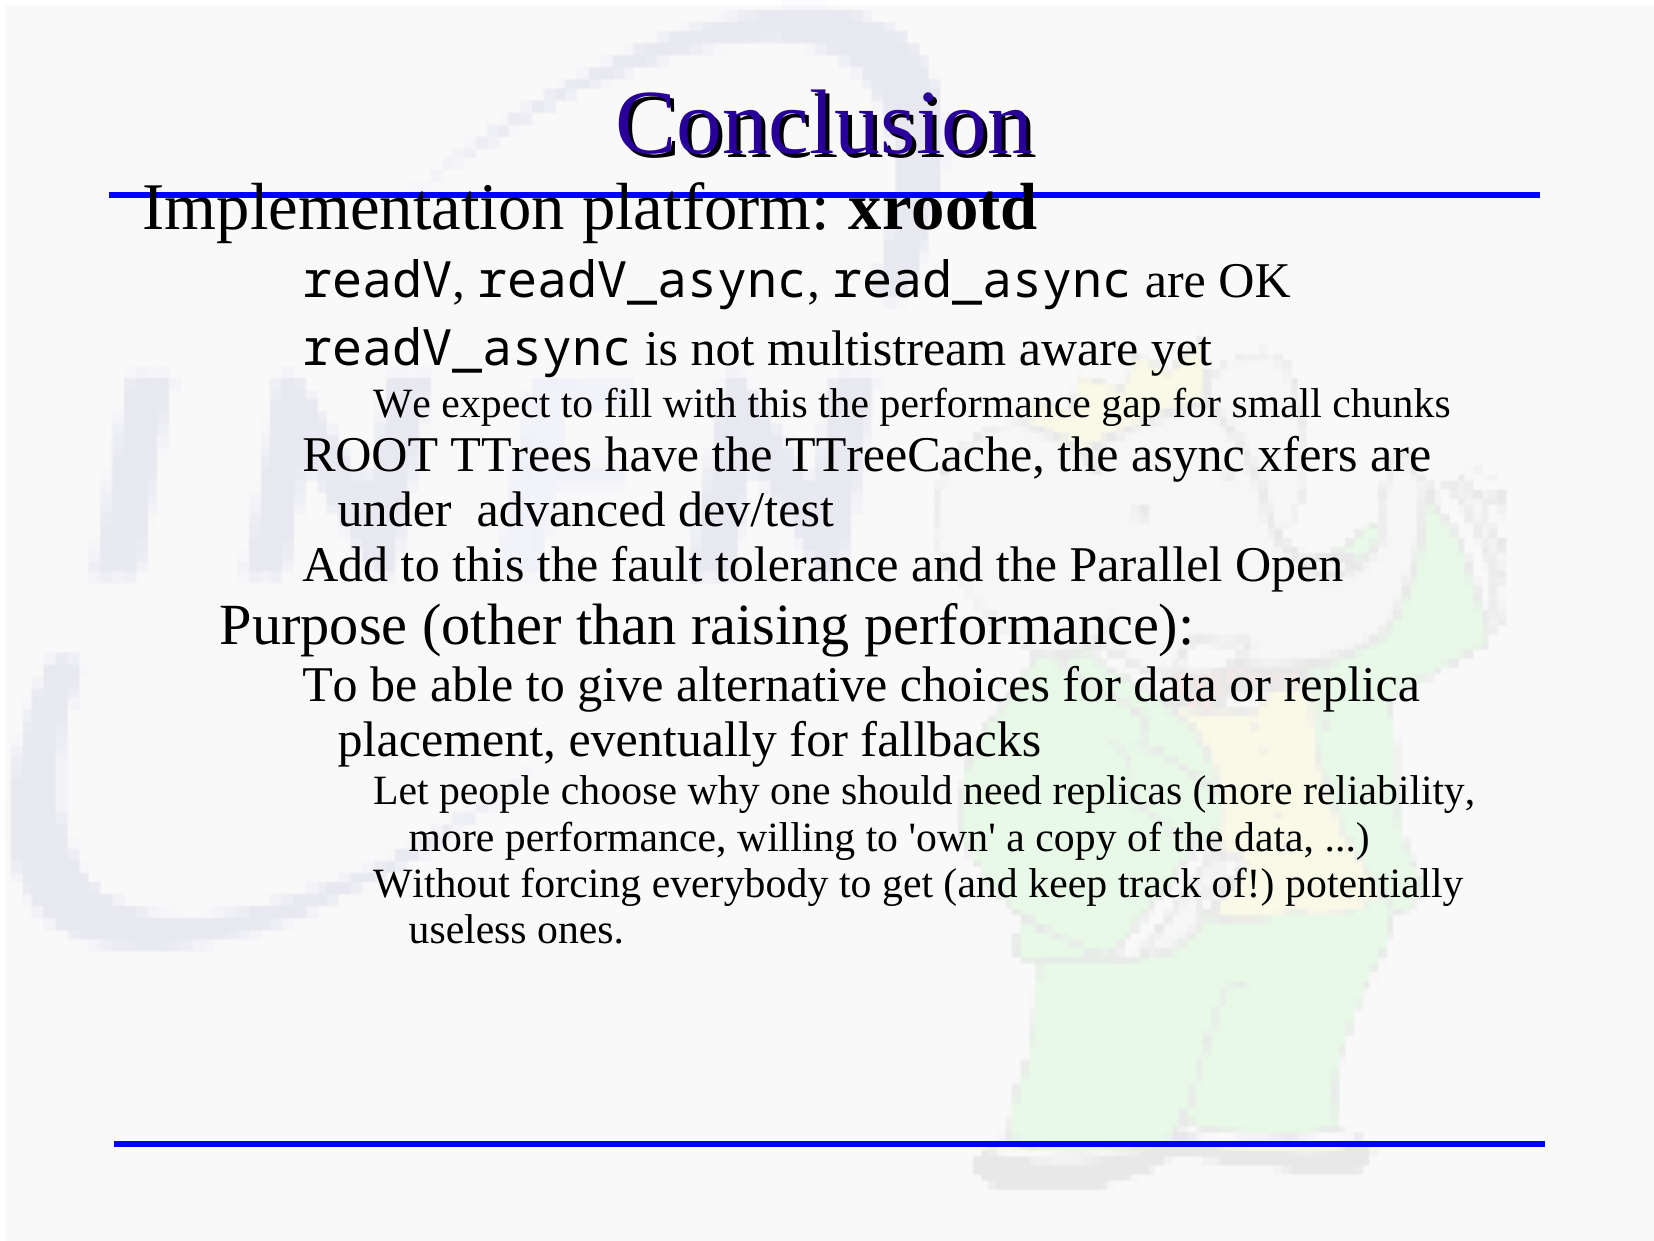

# Conclusion
Implementation platform: xrootd
readV, readV_async, read_async are OK
readV_async is not multistream aware yet
We expect to fill with this the performance gap for small chunks
ROOT TTrees have the TTreeCache, the async xfers are under advanced dev/test
Add to this the fault tolerance and the Parallel Open
Purpose (other than raising performance):
To be able to give alternative choices for data or replica placement, eventually for fallbacks
Let people choose why one should need replicas (more reliability, more performance, willing to 'own' a copy of the data, ...)
Without forcing everybody to get (and keep track of!) potentially useless ones.